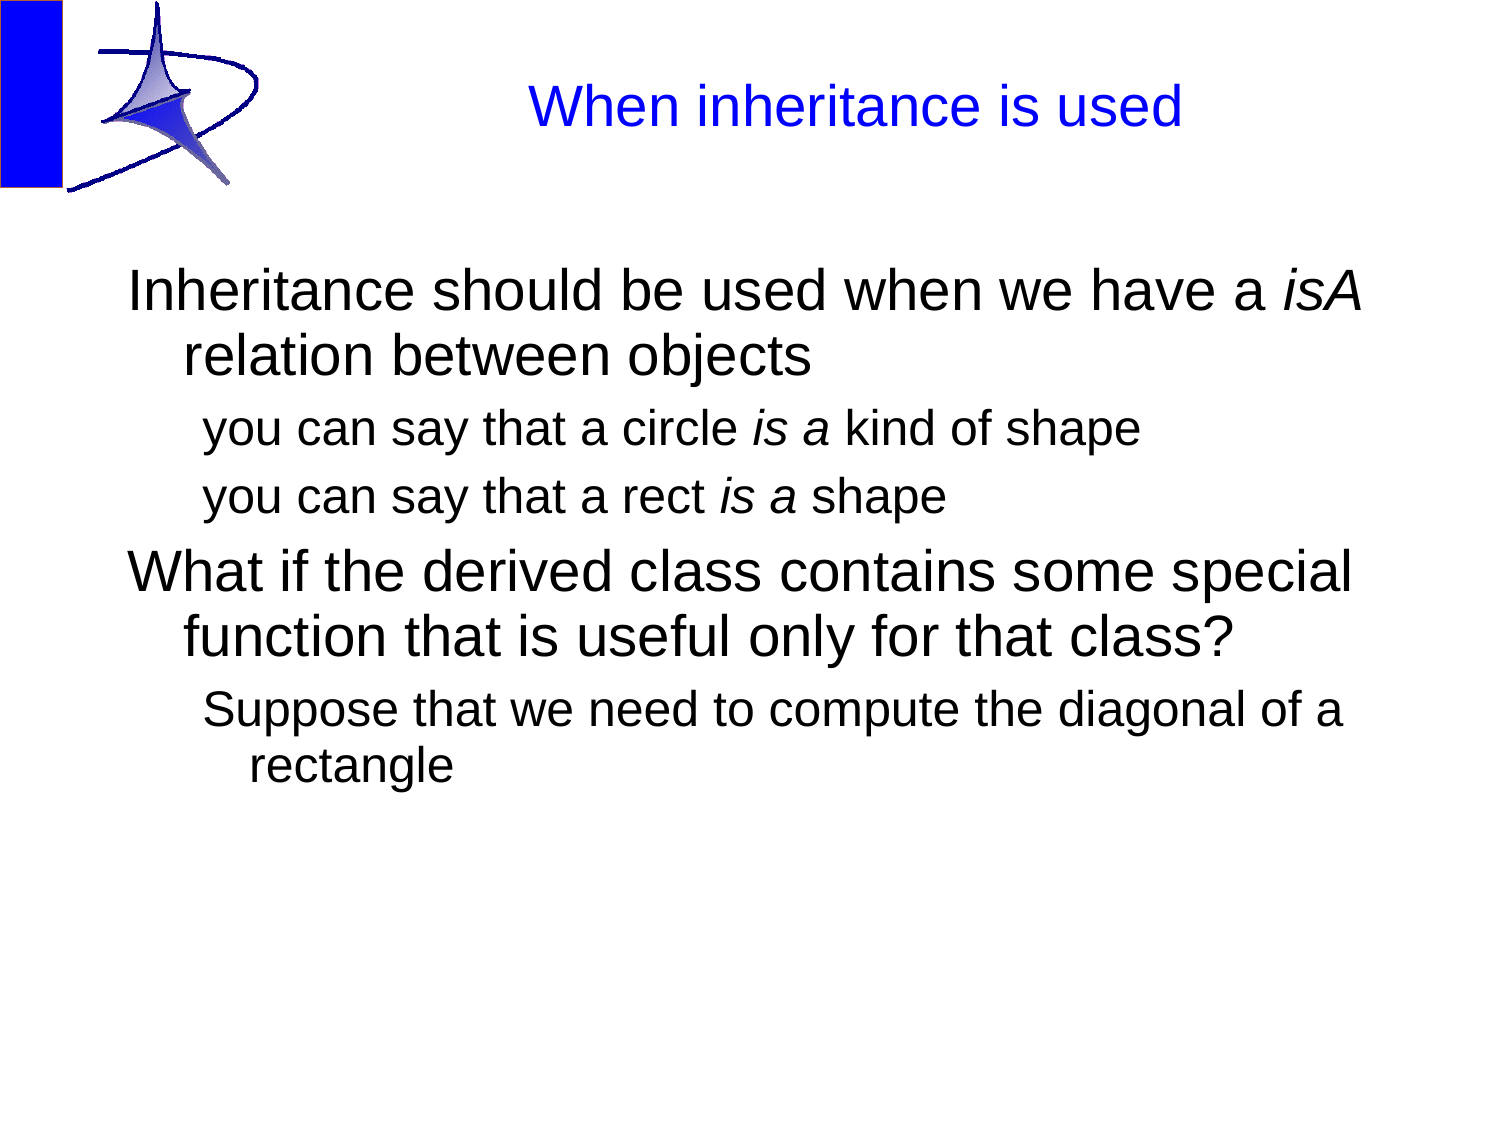

# When inheritance is used
Inheritance should be used when we have a isA relation between objects
you can say that a circle is a kind of shape
you can say that a rect is a shape
What if the derived class contains some special function that is useful only for that class?
Suppose that we need to compute the diagonal of a rectangle